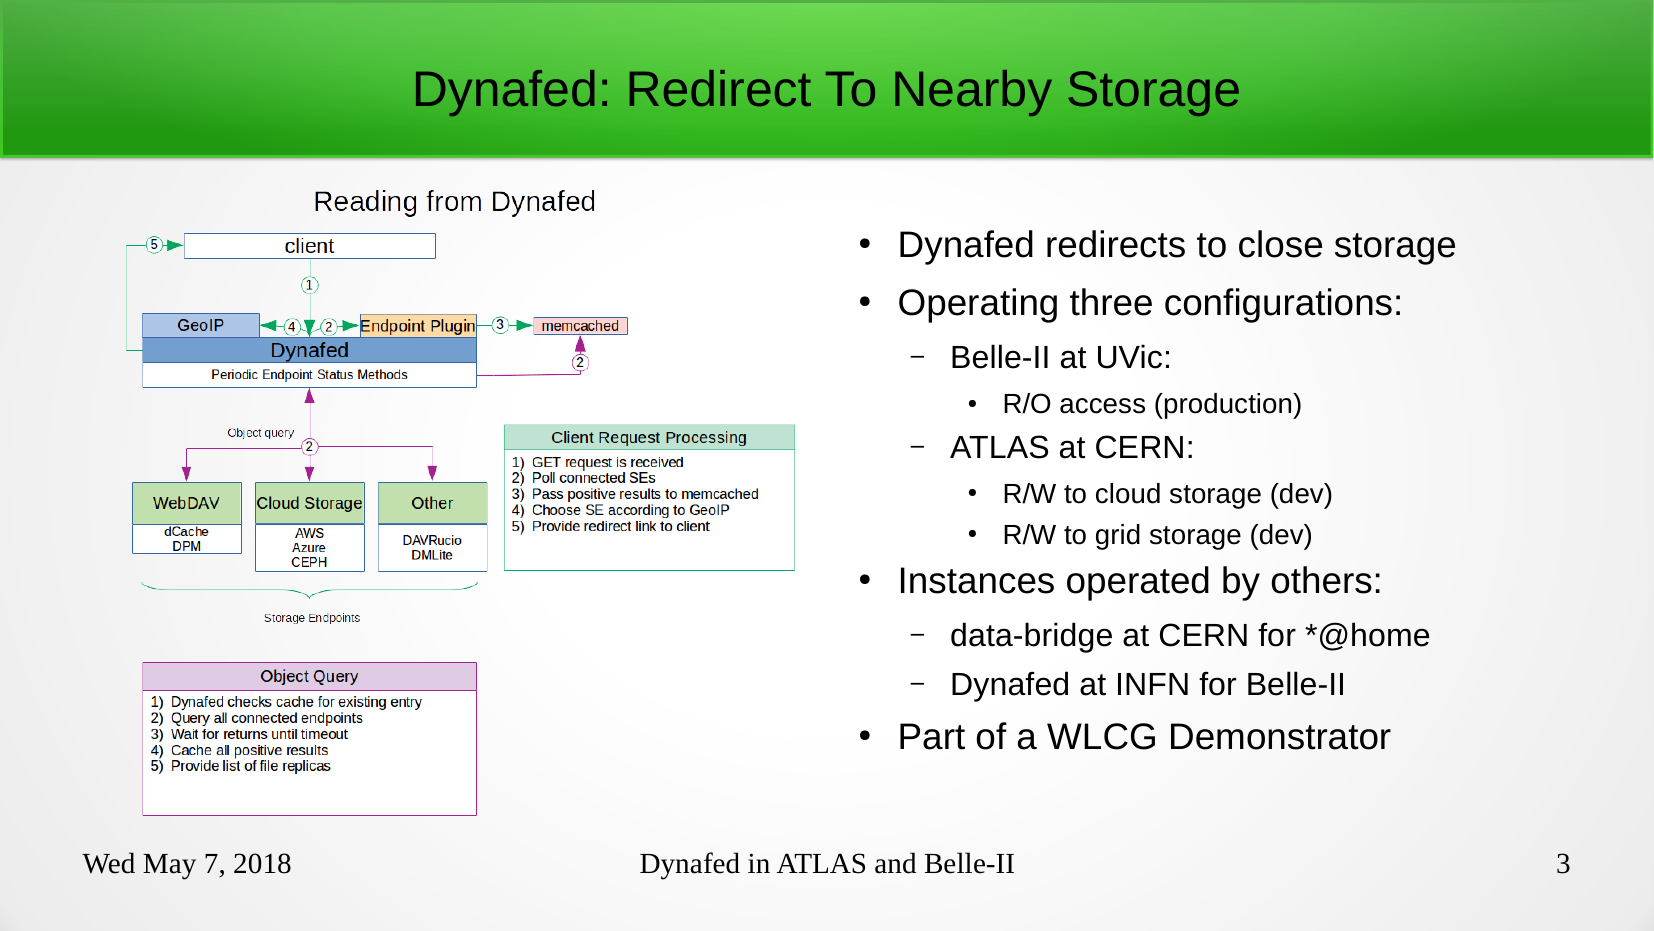

# Dynafed: Redirect To Nearby Storage
Dynafed redirects to close storage
Operating three configurations:
Belle-II at UVic:
R/O access (production)
ATLAS at CERN:
R/W to cloud storage (dev)
R/W to grid storage (dev)
Instances operated by others:
data-bridge at CERN for *@home
Dynafed at INFN for Belle-II
Part of a WLCG Demonstrator
Wed May 7, 2018
Dynafed in ATLAS and Belle-II
3